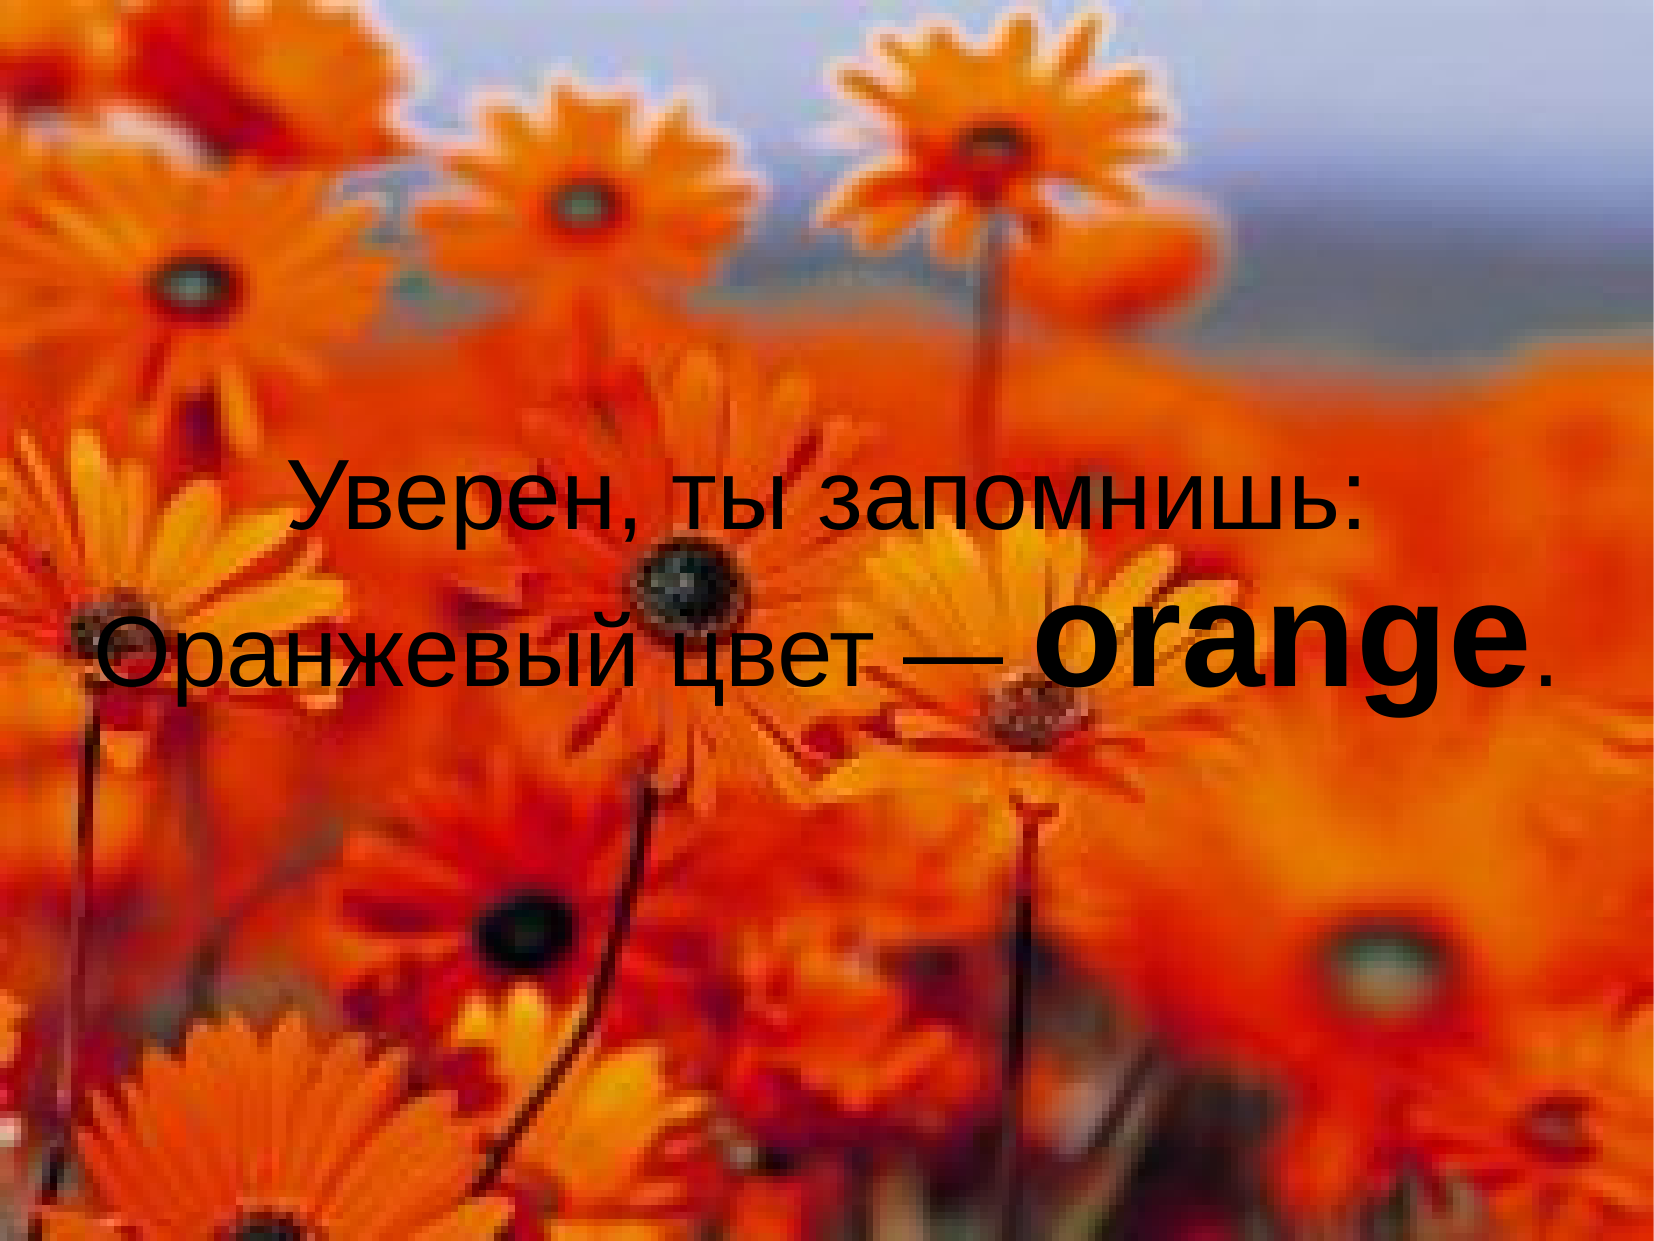

# Уверен, ты запомнишь:
Оранжевый цвет — orange.